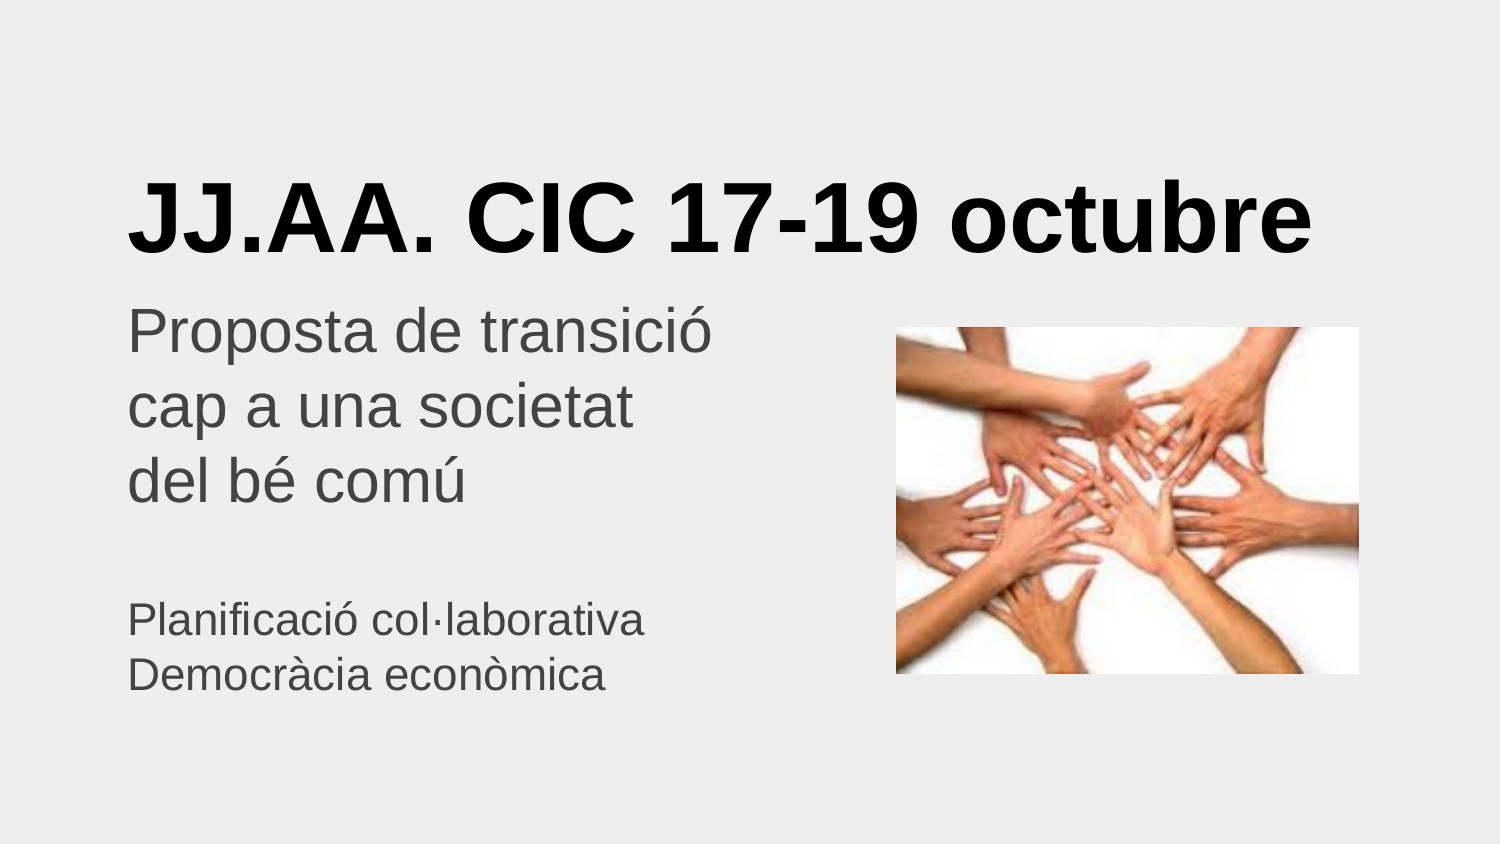

JJ.AA. CIC 17-19 octubre
Proposta de transició cap a una societat
del bé comú
Planificació col·laborativa
Democràcia econòmica